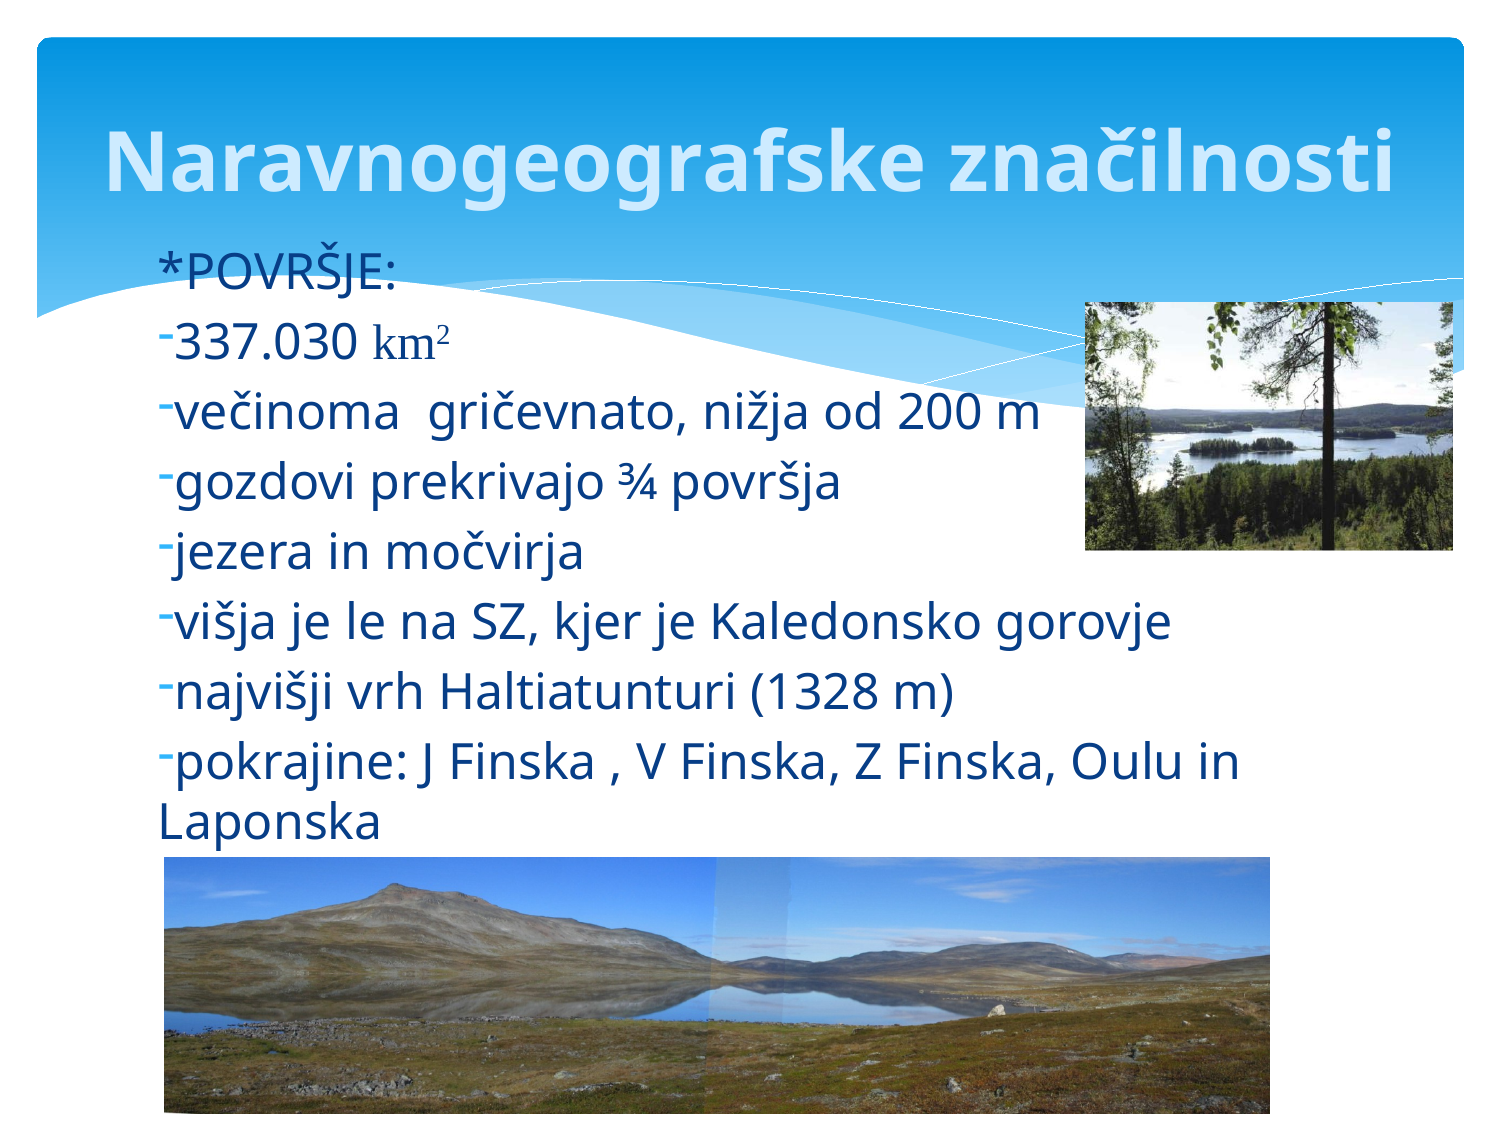

Naravnogeografske značilnosti
# *POVRŠJE:
337.030 km2
večinoma gričevnato, nižja od 200 m
gozdovi prekrivajo ¾ površja
jezera in močvirja
višja je le na SZ, kjer je Kaledonsko gorovje
najvišji vrh Haltiatunturi (1328 m)
pokrajine: J Finska , V Finska, Z Finska, Oulu in Laponska